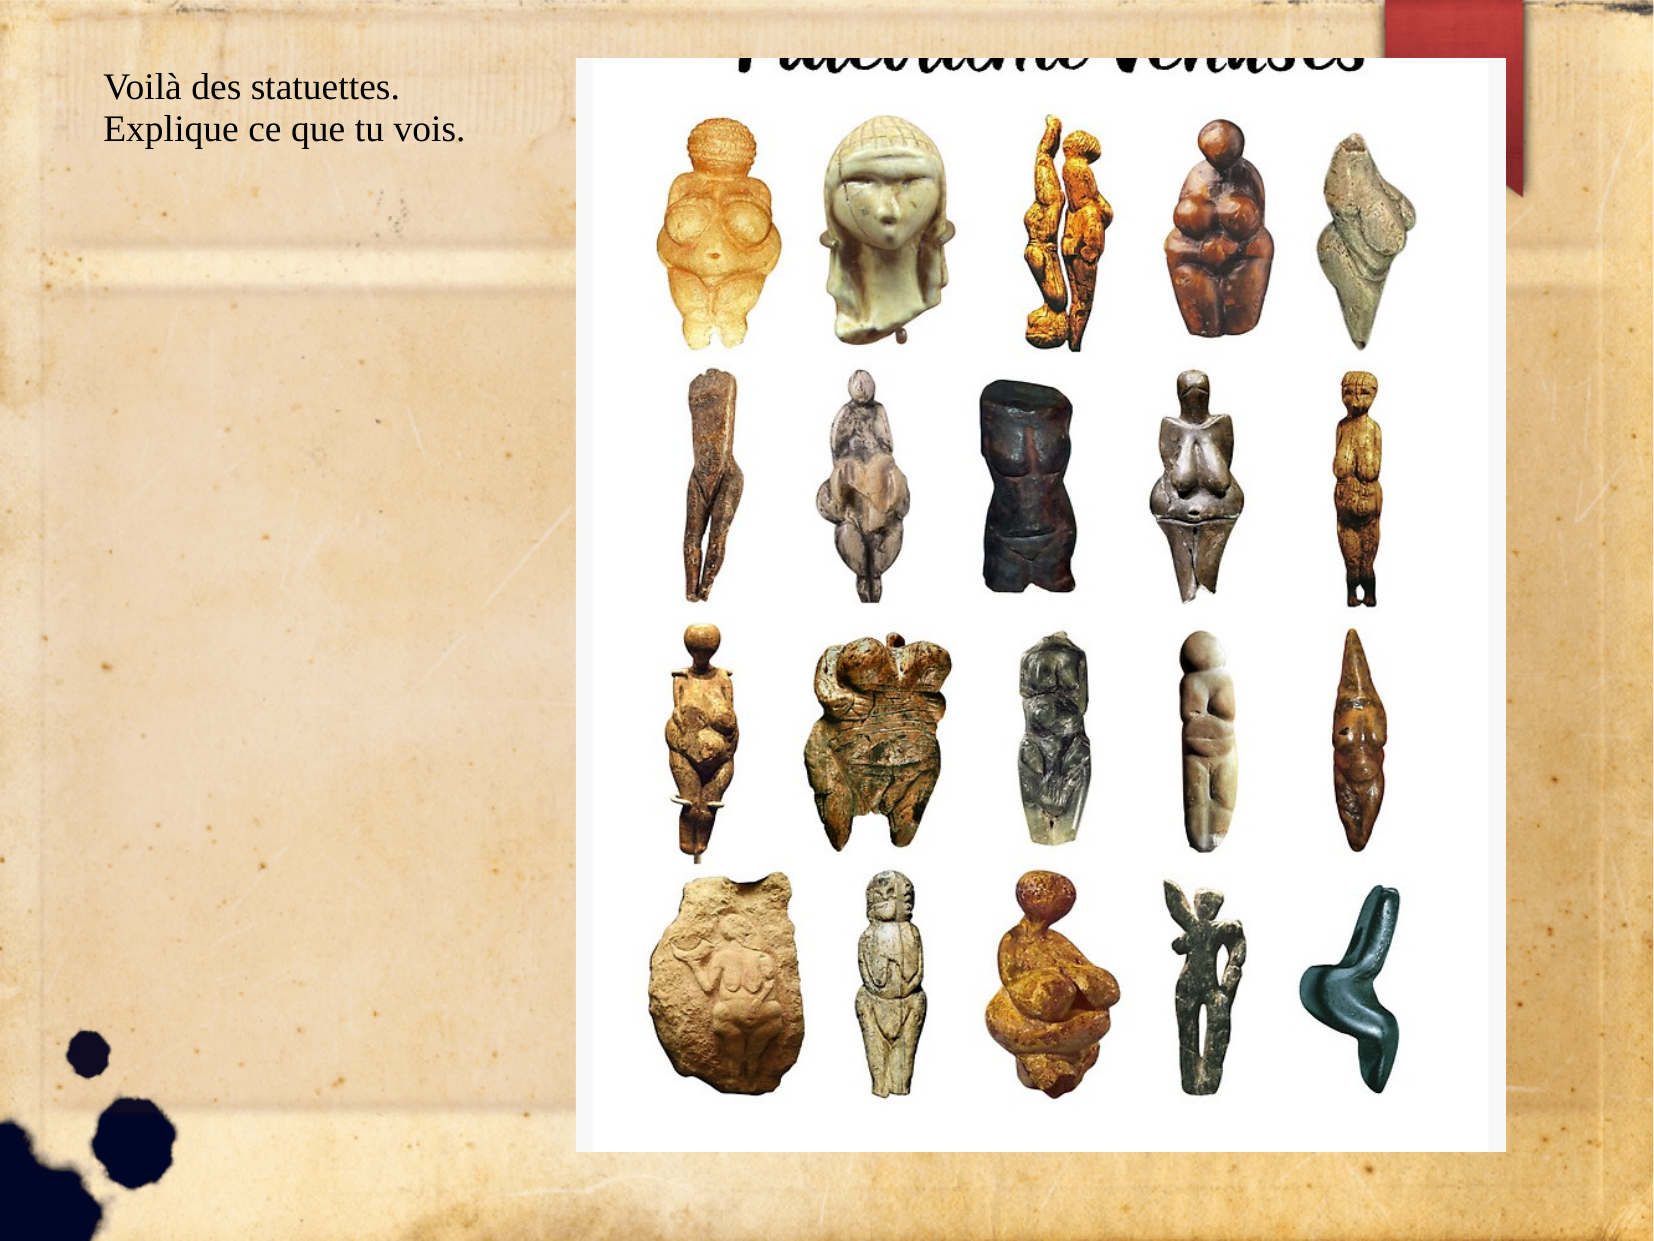

Voilà des statuettes.
Explique ce que tu vois.